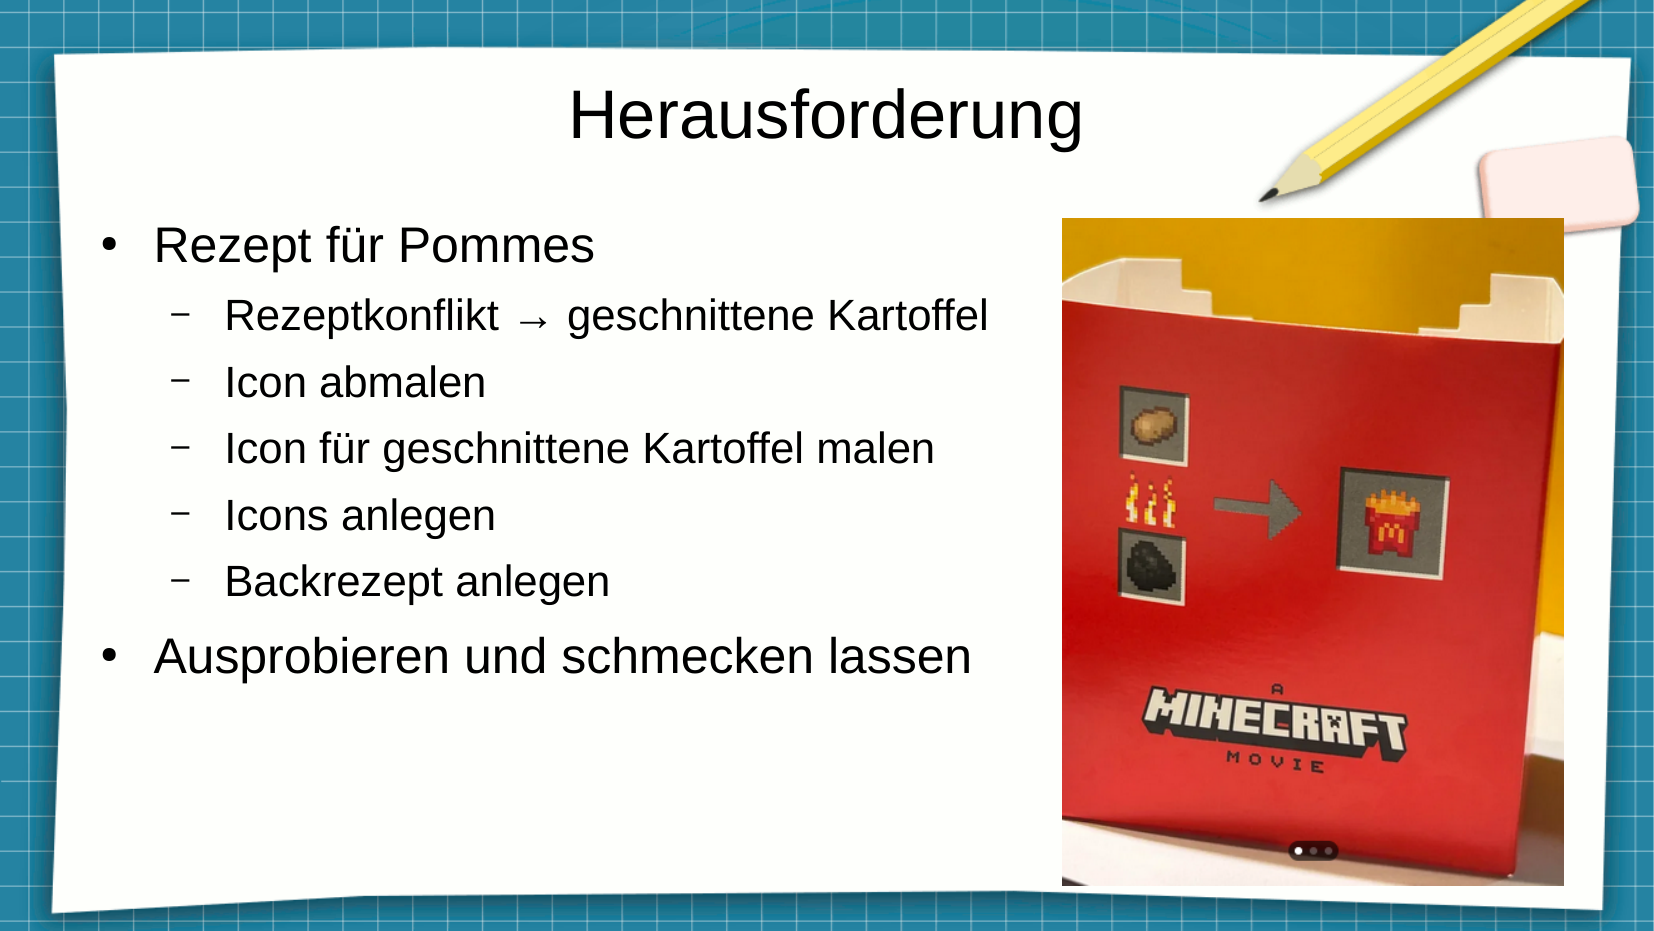

# Herausforderung
Rezept für Pommes
Rezeptkonflikt → geschnittene Kartoffel
Icon abmalen
Icon für geschnittene Kartoffel malen
Icons anlegen
Backrezept anlegen
Ausprobieren und schmecken lassen